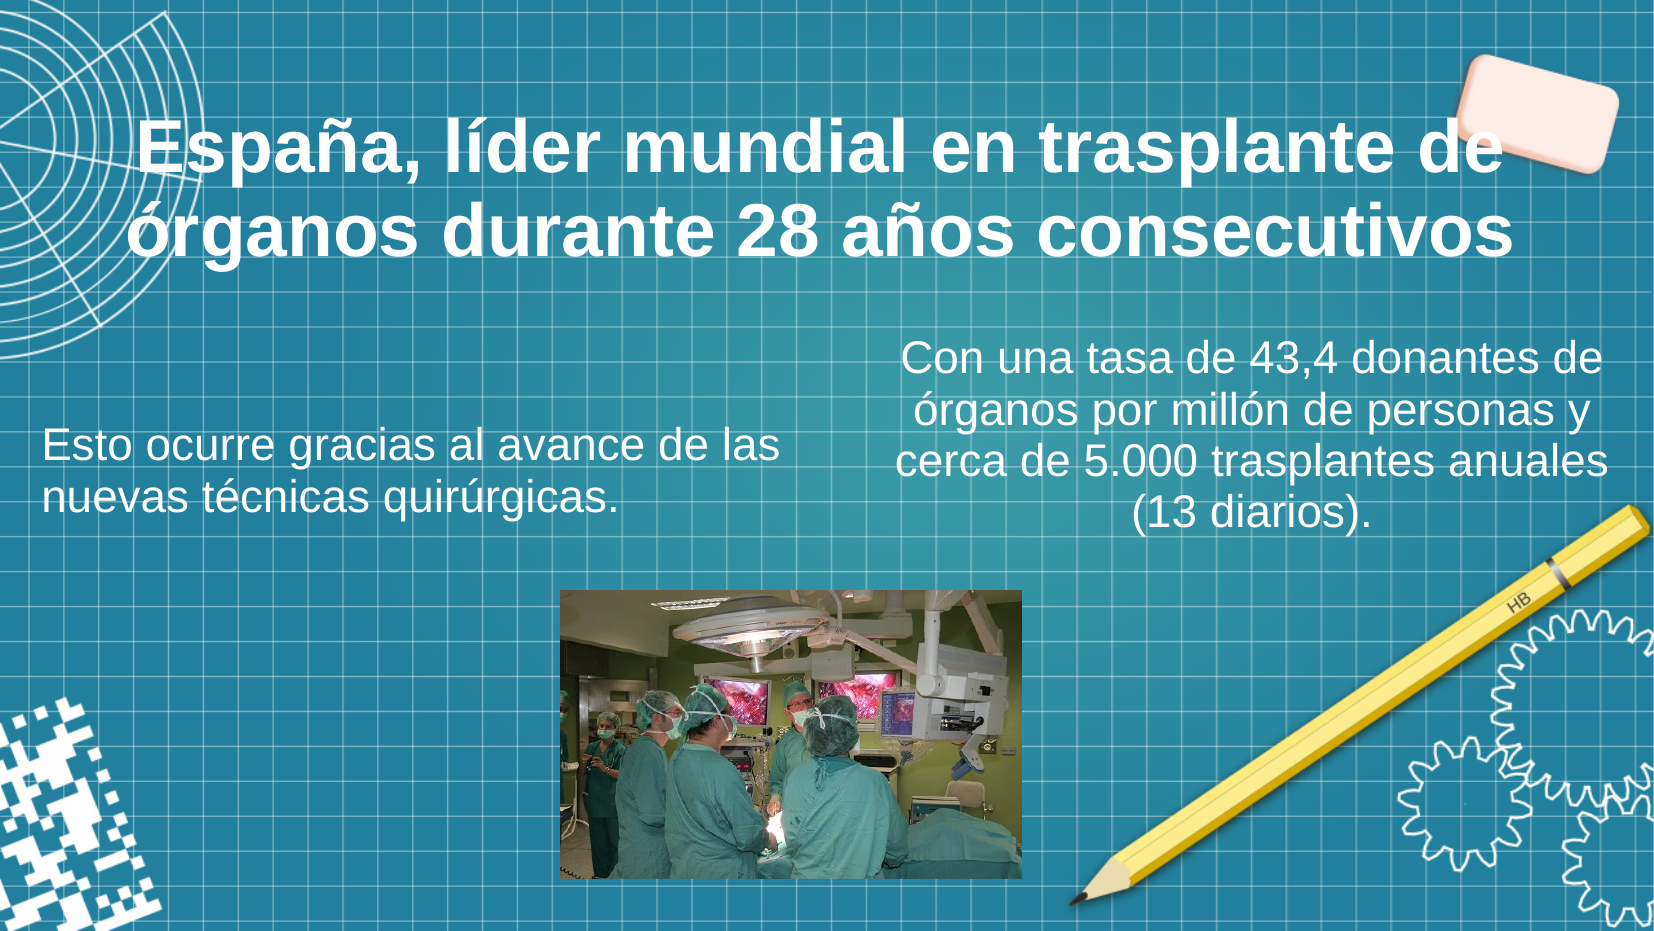

# España, líder mundial en trasplante de órganos durante 28 años consecutivos
Con una tasa de 43,4 donantes de órganos por millón de personas y cerca de 5.000 trasplantes anuales (13 diarios).
Esto ocurre gracias al avance de las nuevas técnicas quirúrgicas.